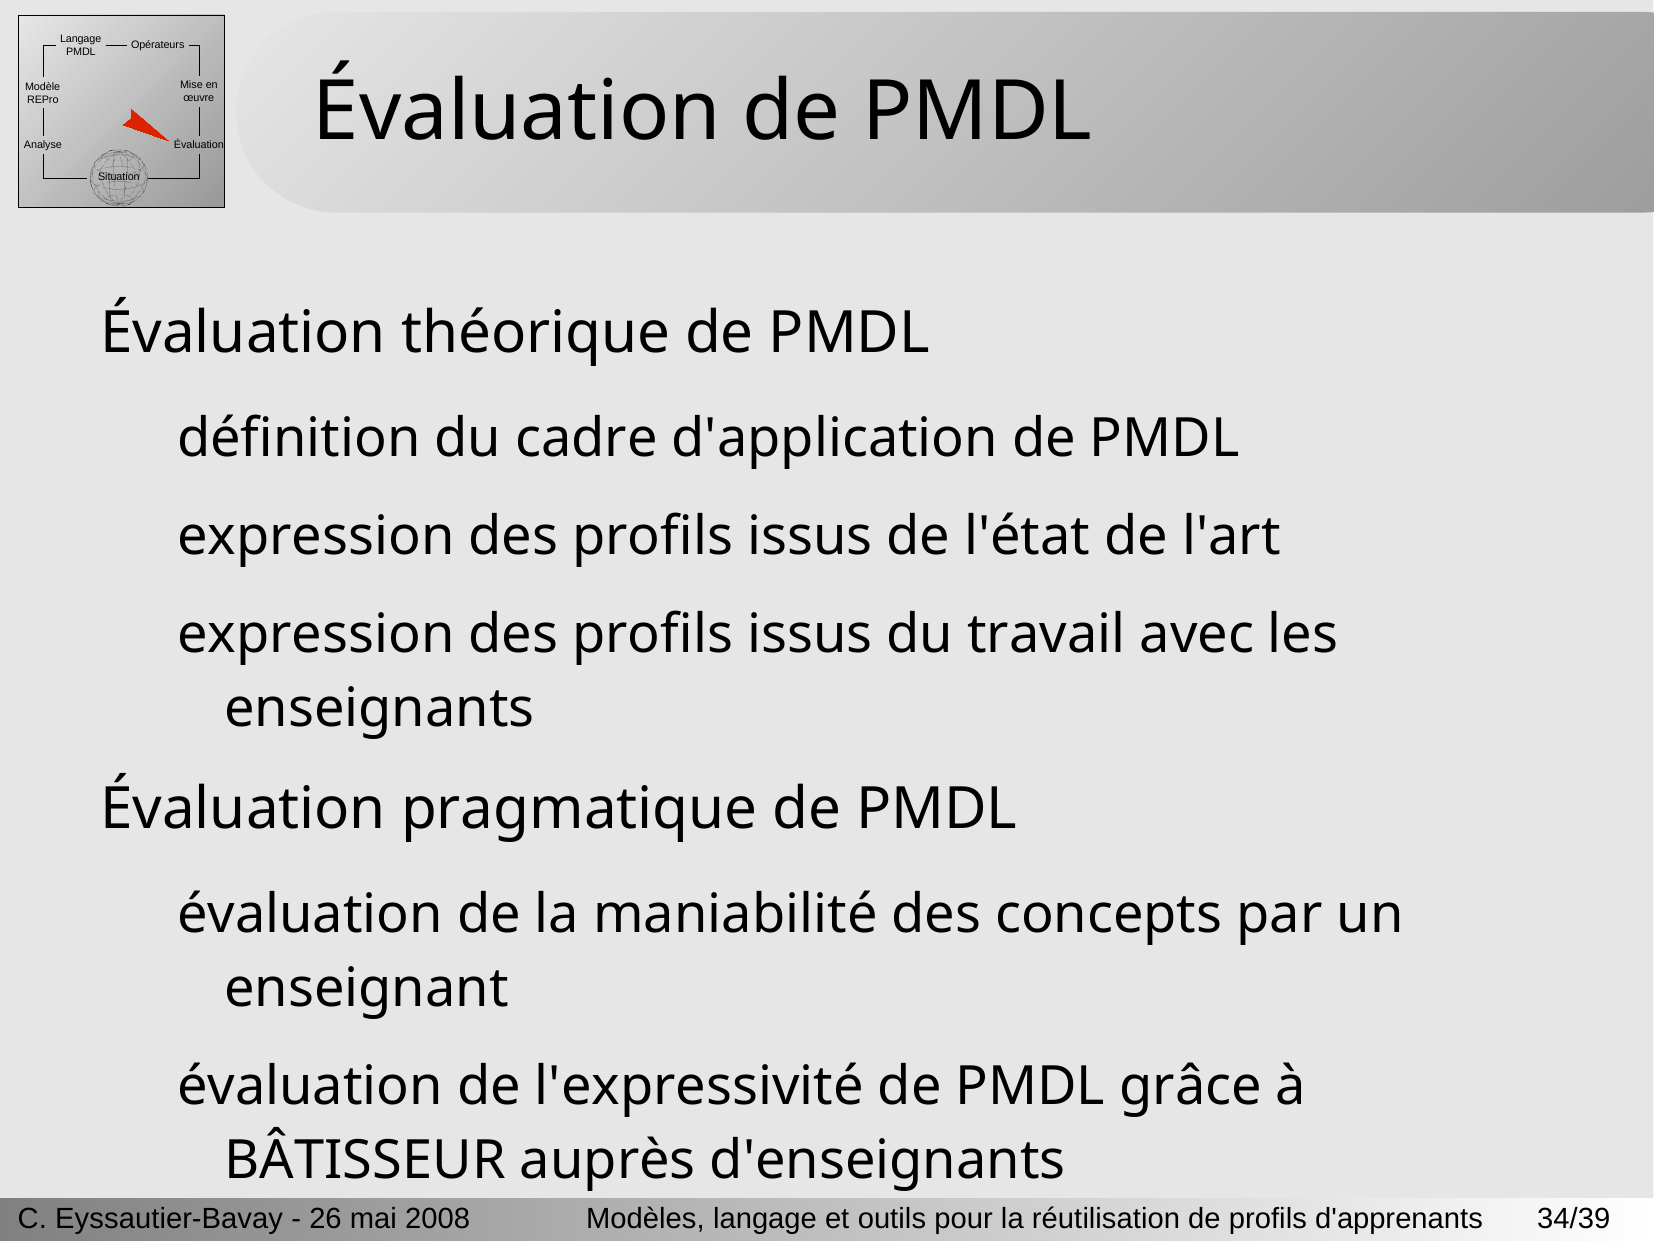

# Évaluation de PMDL
Évaluation théorique de PMDL
définition du cadre d'application de PMDL
expression des profils issus de l'état de l'art
expression des profils issus du travail avec les enseignants
Évaluation pragmatique de PMDL
évaluation de la maniabilité des concepts par un enseignant
évaluation de l'expressivité de PMDL grâce à BÂTISSEUR auprès d'enseignants
07 Mars 2008
Modèles, langage et outils pour la réutilisation de profils d'apprenants
34